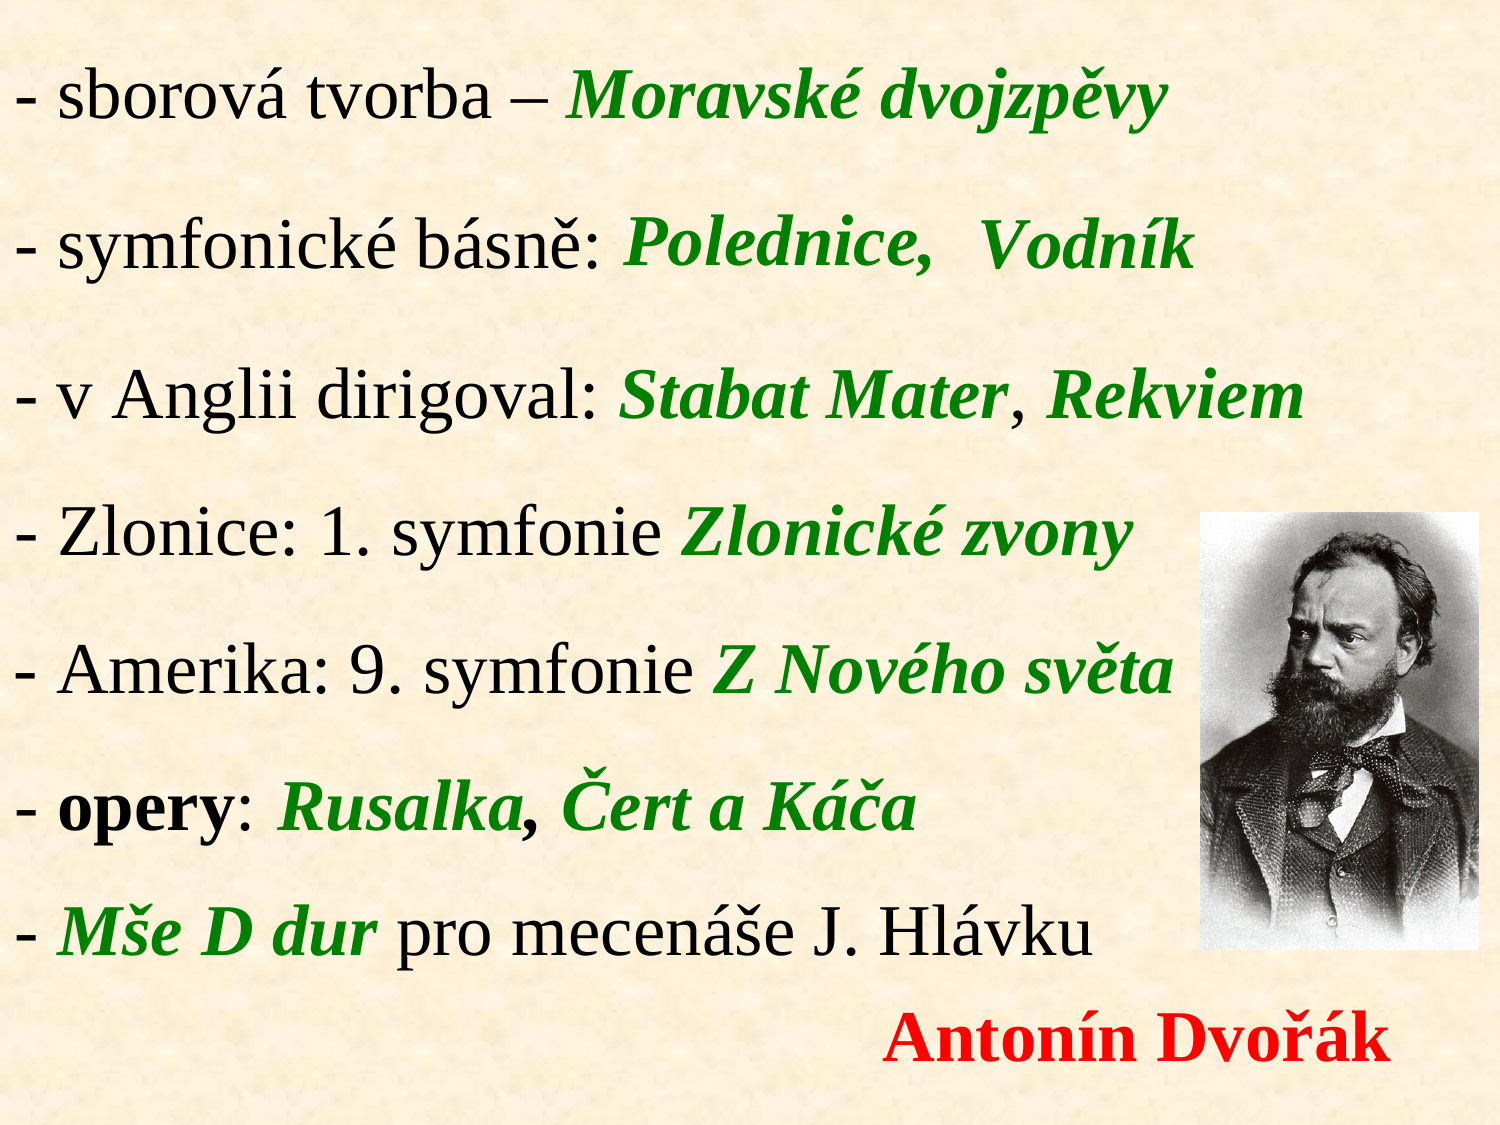

- sborová tvorba – Moravské dvojzpěvy
Polednice,
- symfonické básně:
Vodník
- v Anglii dirigoval: Stabat Mater, Rekviem
- Zlonice: 1. symfonie Zlonické zvony
- Amerika: 9. symfonie Z Nového světa
- opery:
Rusalka, Čert a Káča
- Mše D dur pro mecenáše J. Hlávku
Antonín Dvořák